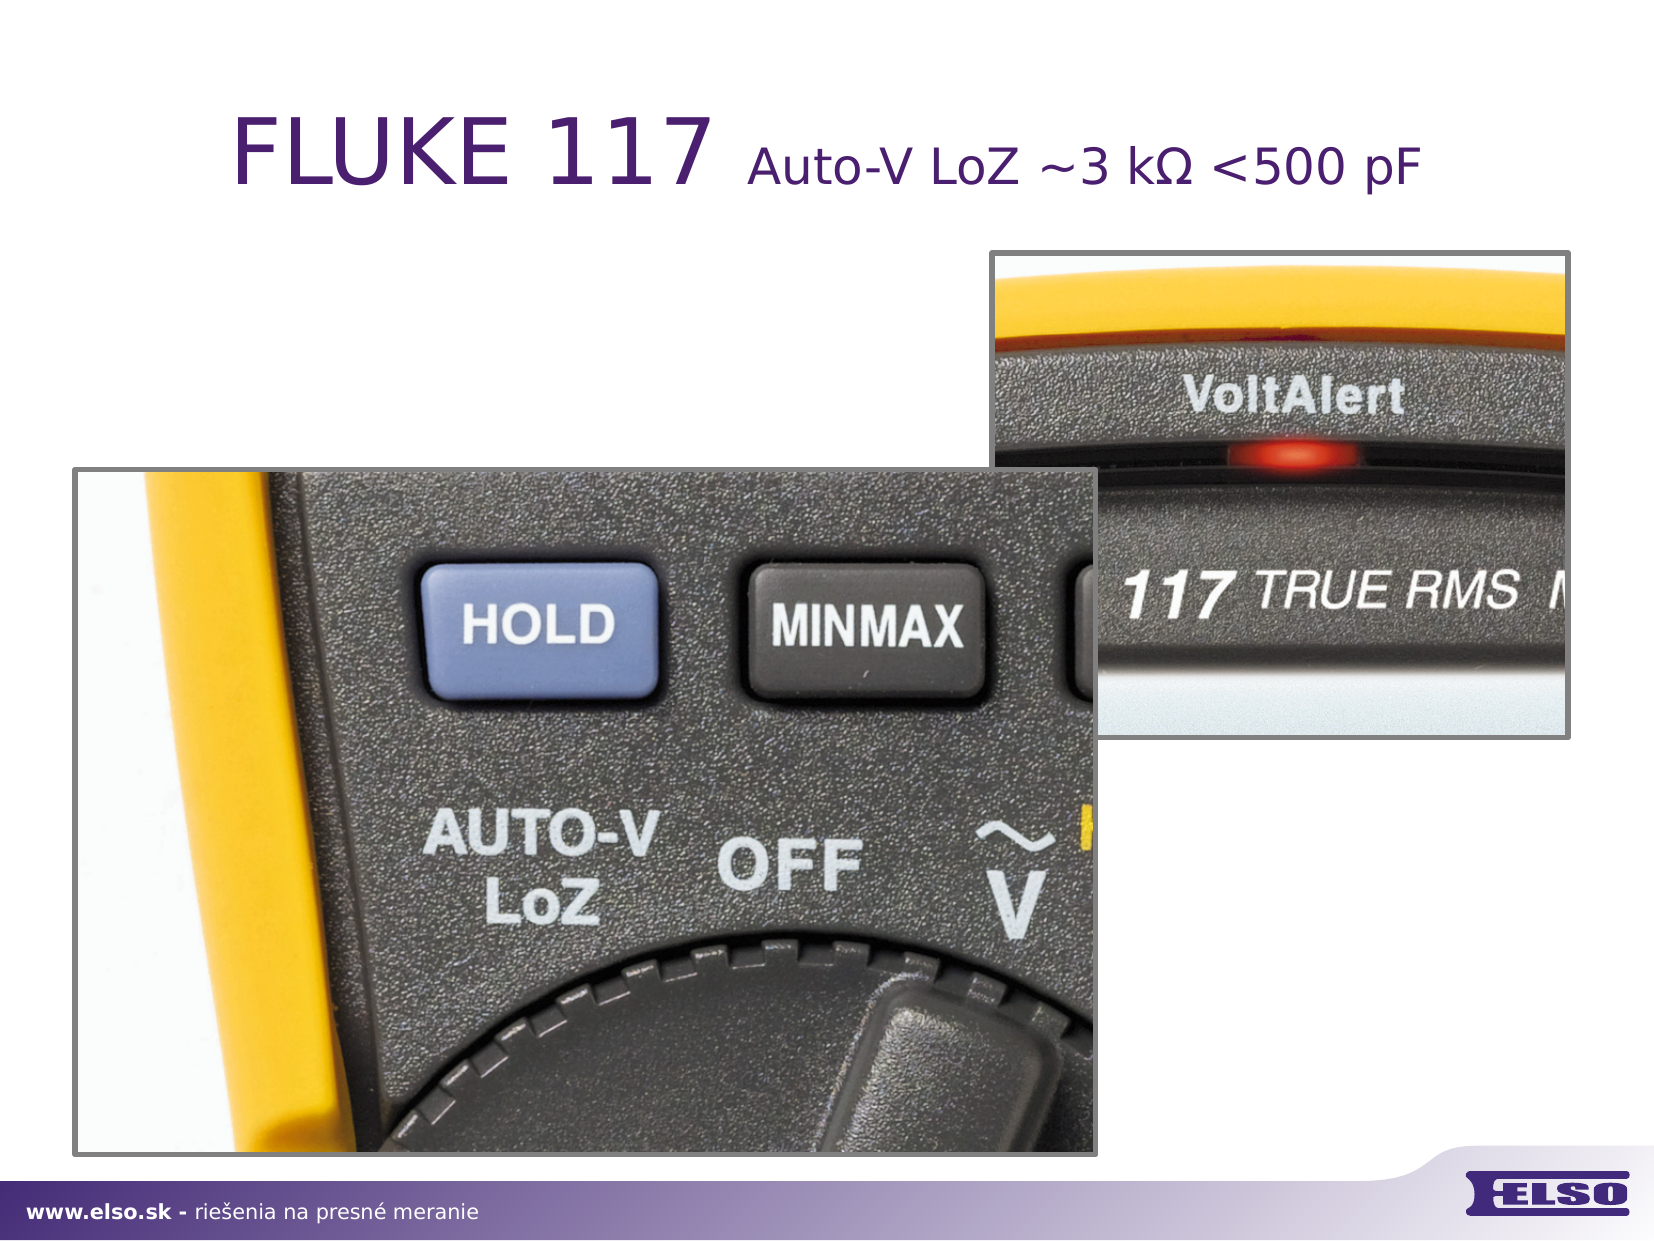

# FLUKE 117 Auto-V LoZ ~3 kΩ <500 pF